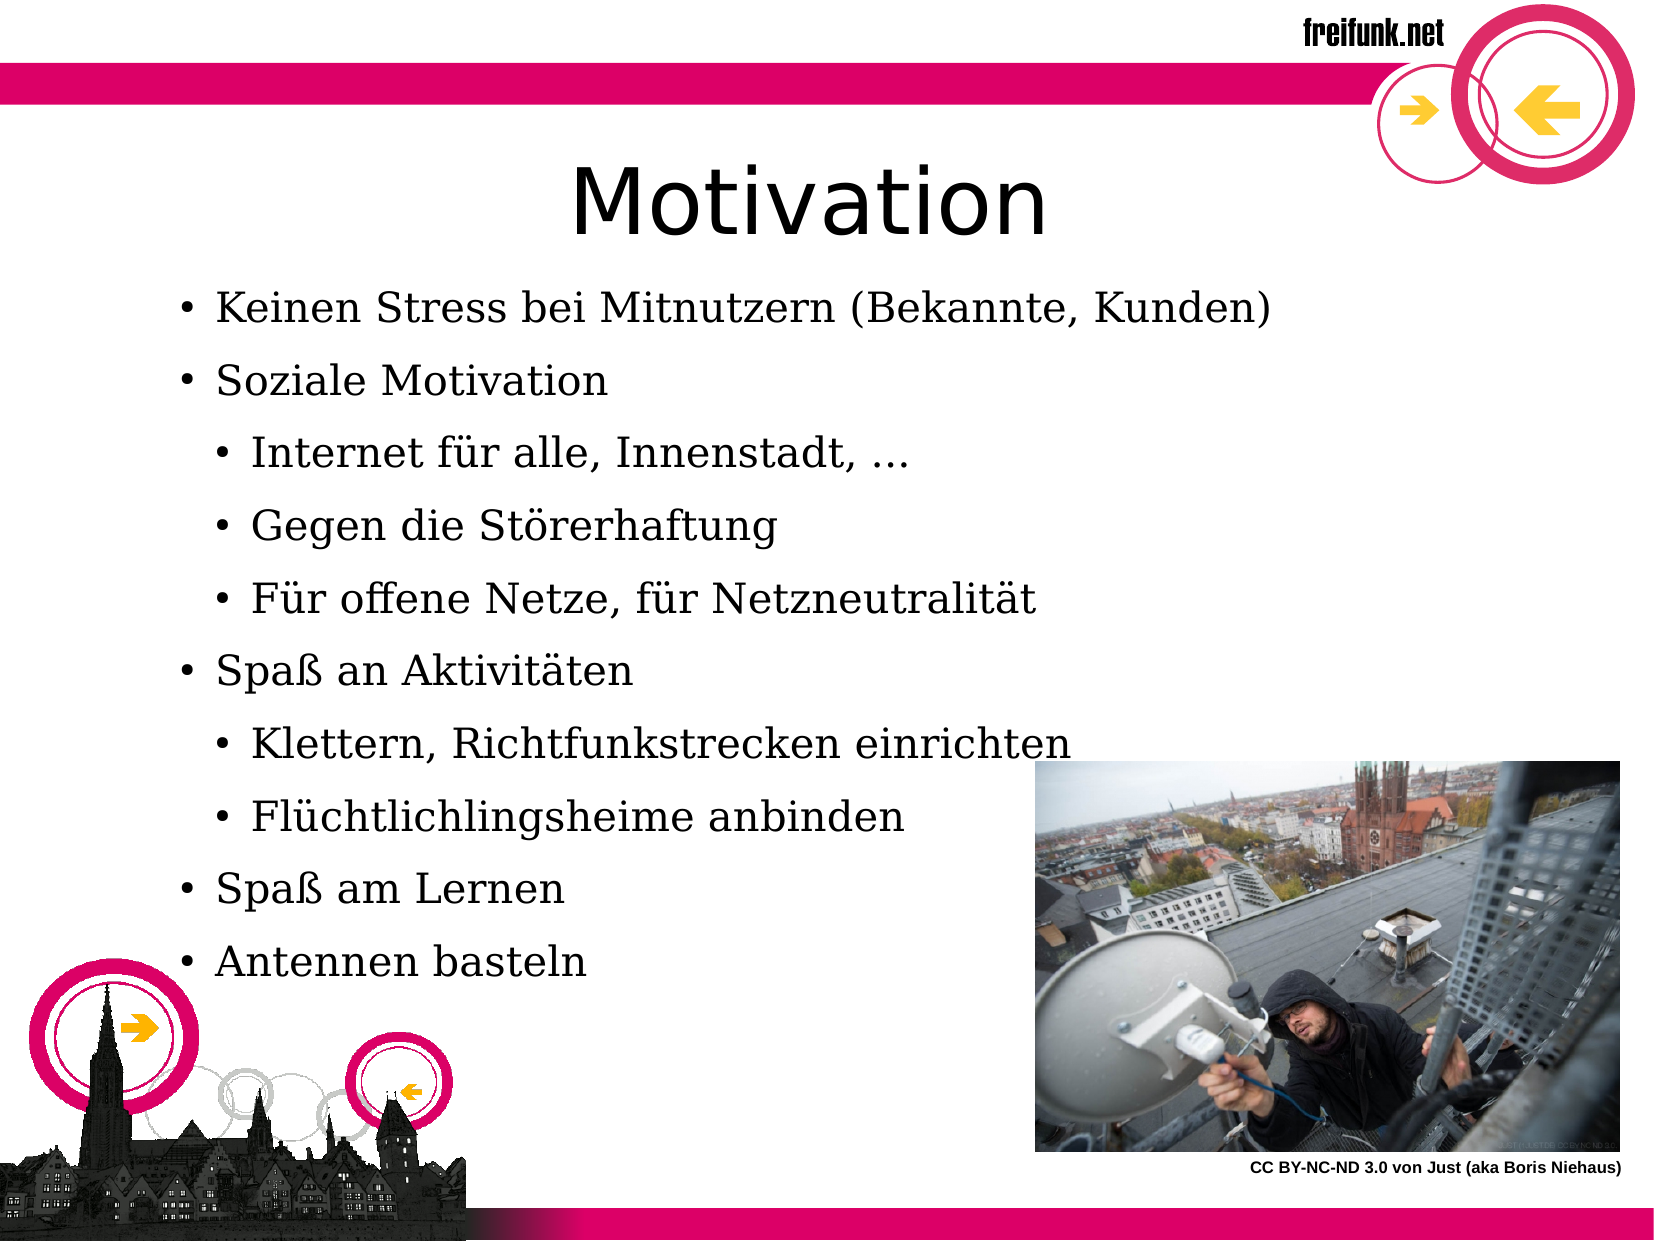

# Motivation
Keinen Stress bei Mitnutzern (Bekannte, Kunden)
Soziale Motivation
Internet für alle, Innenstadt, ...
Gegen die Störerhaftung
Für offene Netze, für Netzneutralität
Spaß an Aktivitäten
Klettern, Richtfunkstrecken einrichten
Flüchtlichlingsheime anbinden
Spaß am Lernen
Antennen basteln
CC BY-NC-ND 3.0 von Just (aka Boris Niehaus)